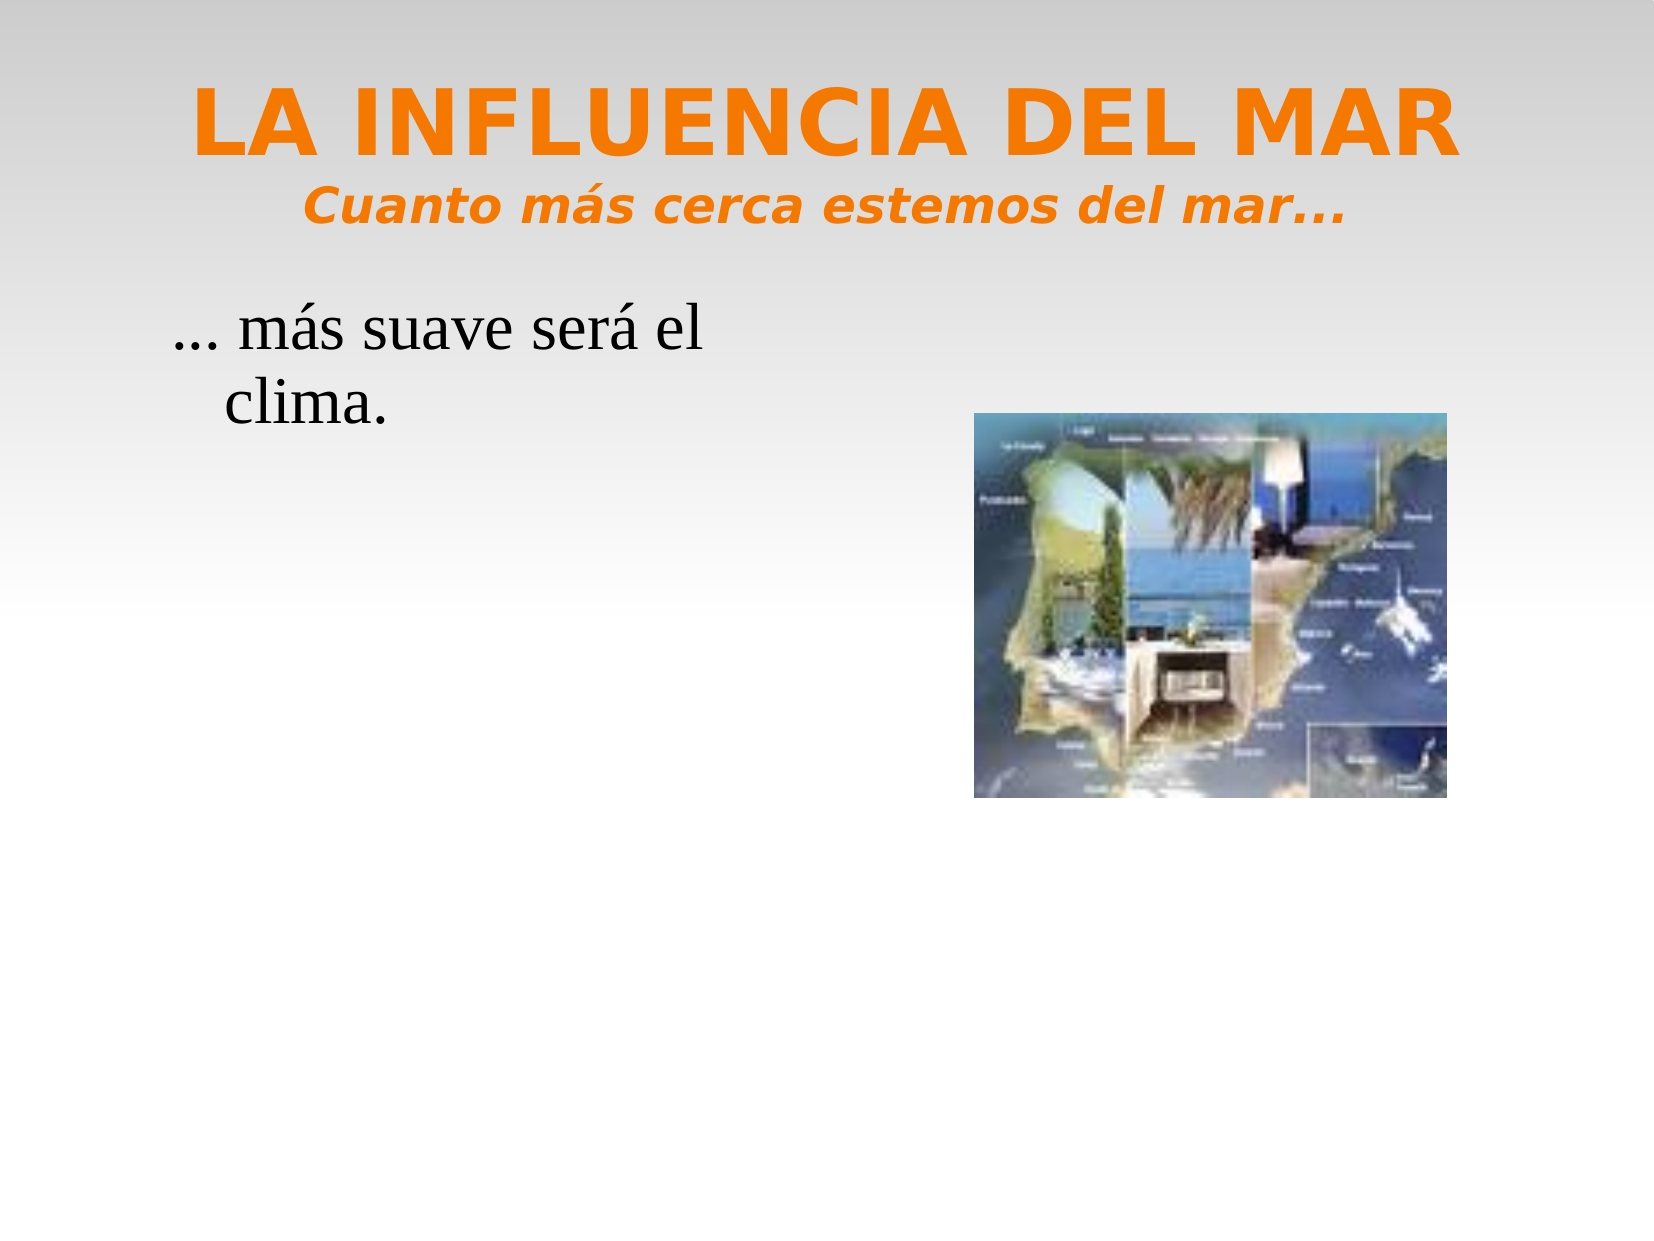

# LA INFLUENCIA DEL MAR Cuanto más cerca estemos del mar...
... más suave será el clima.